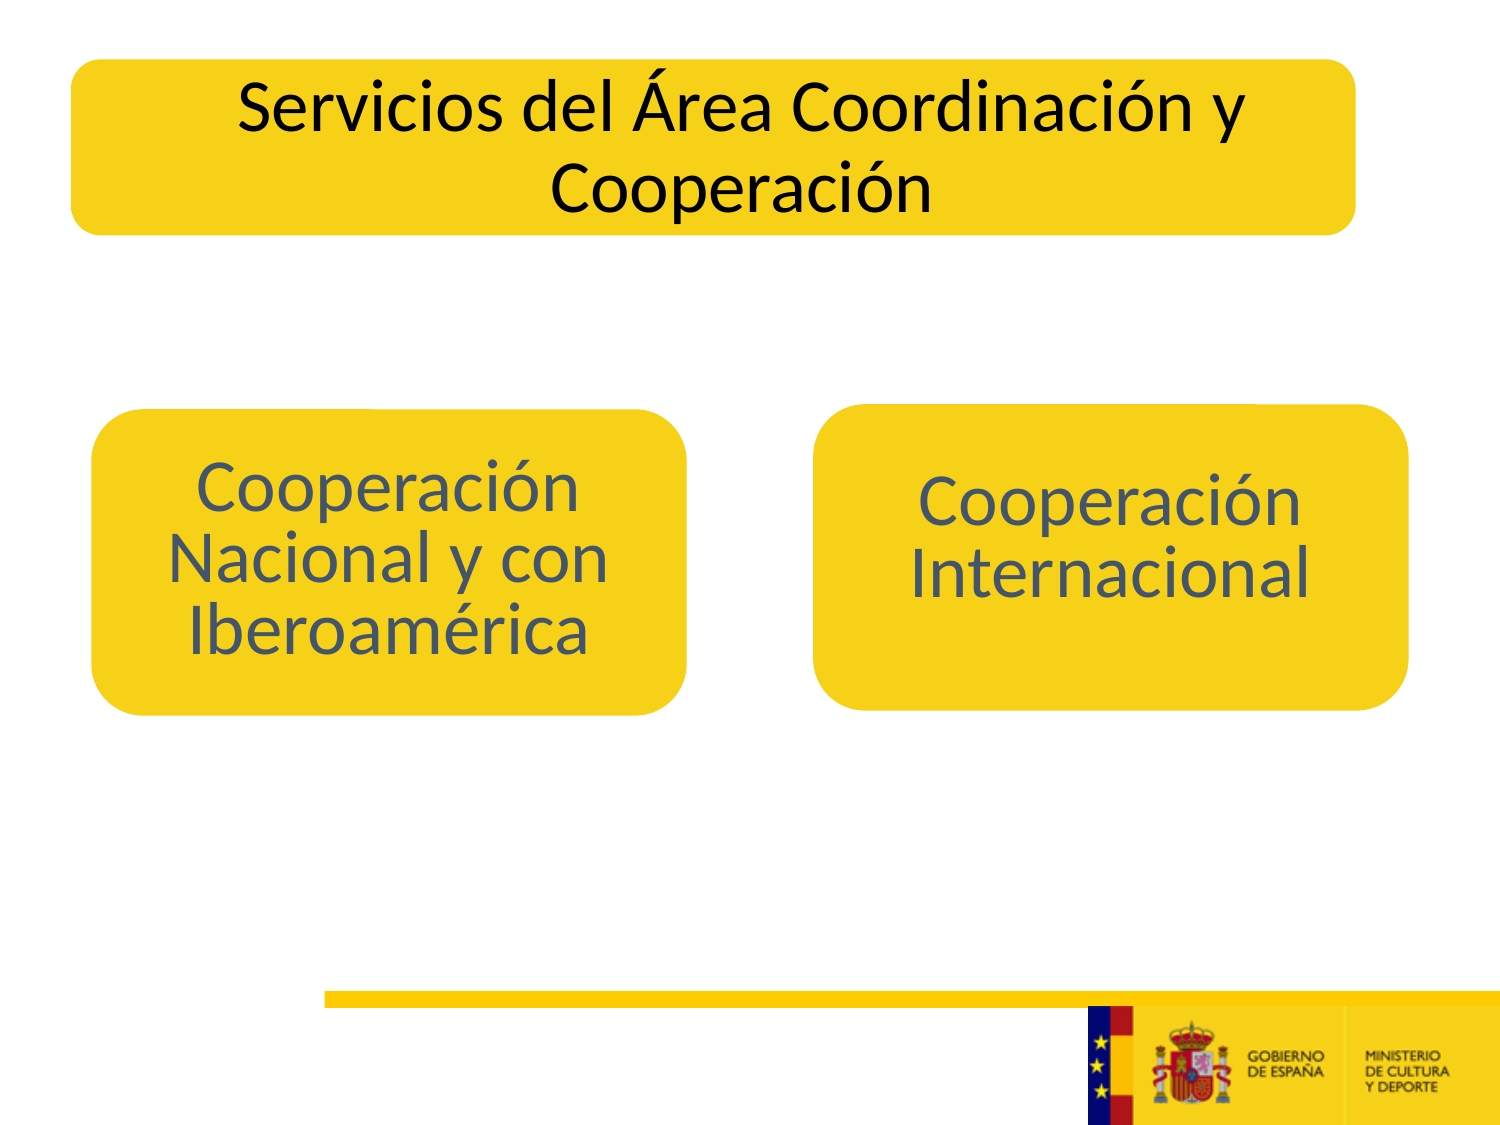

# Servicios del Área Coordinación y Cooperación
Cooperación Nacional y con Iberoamérica
Cooperación Internacional